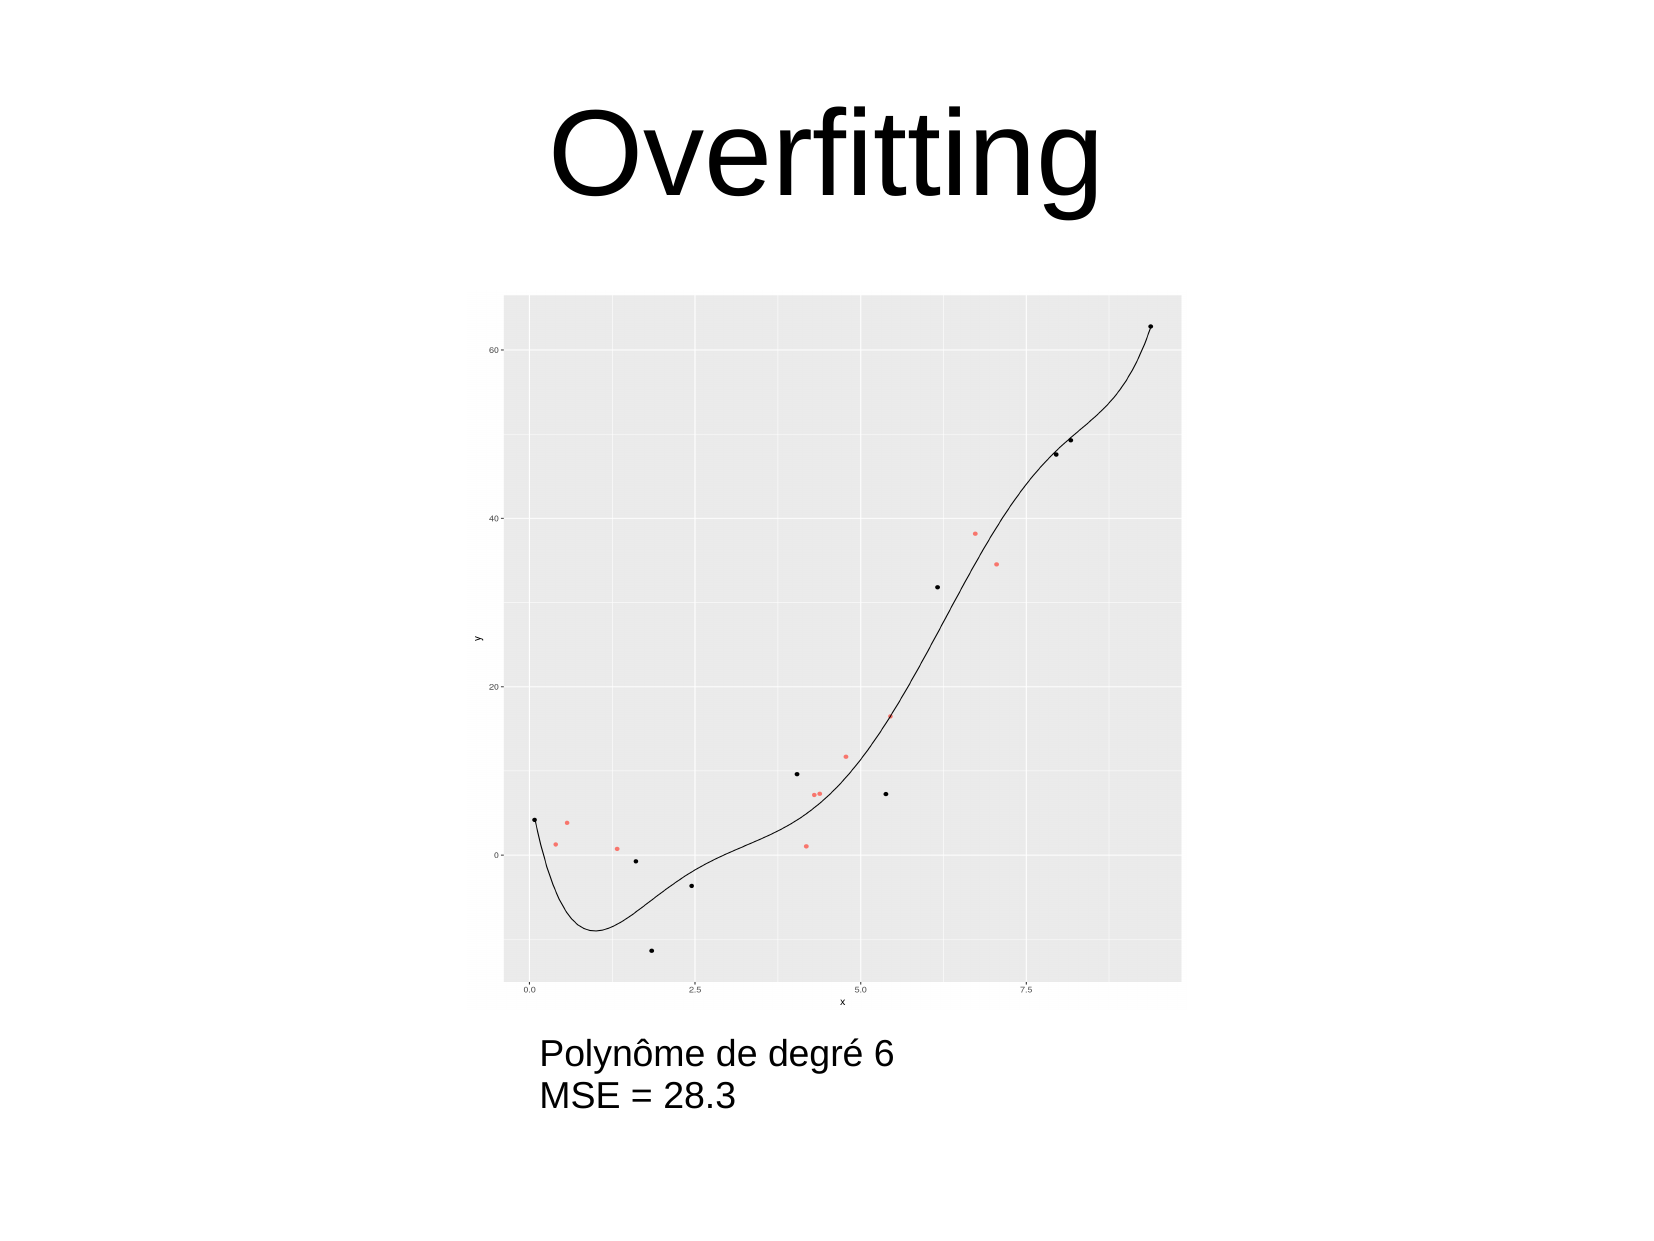

# Overfitting
Polynôme de degré 6
MSE = 28.3